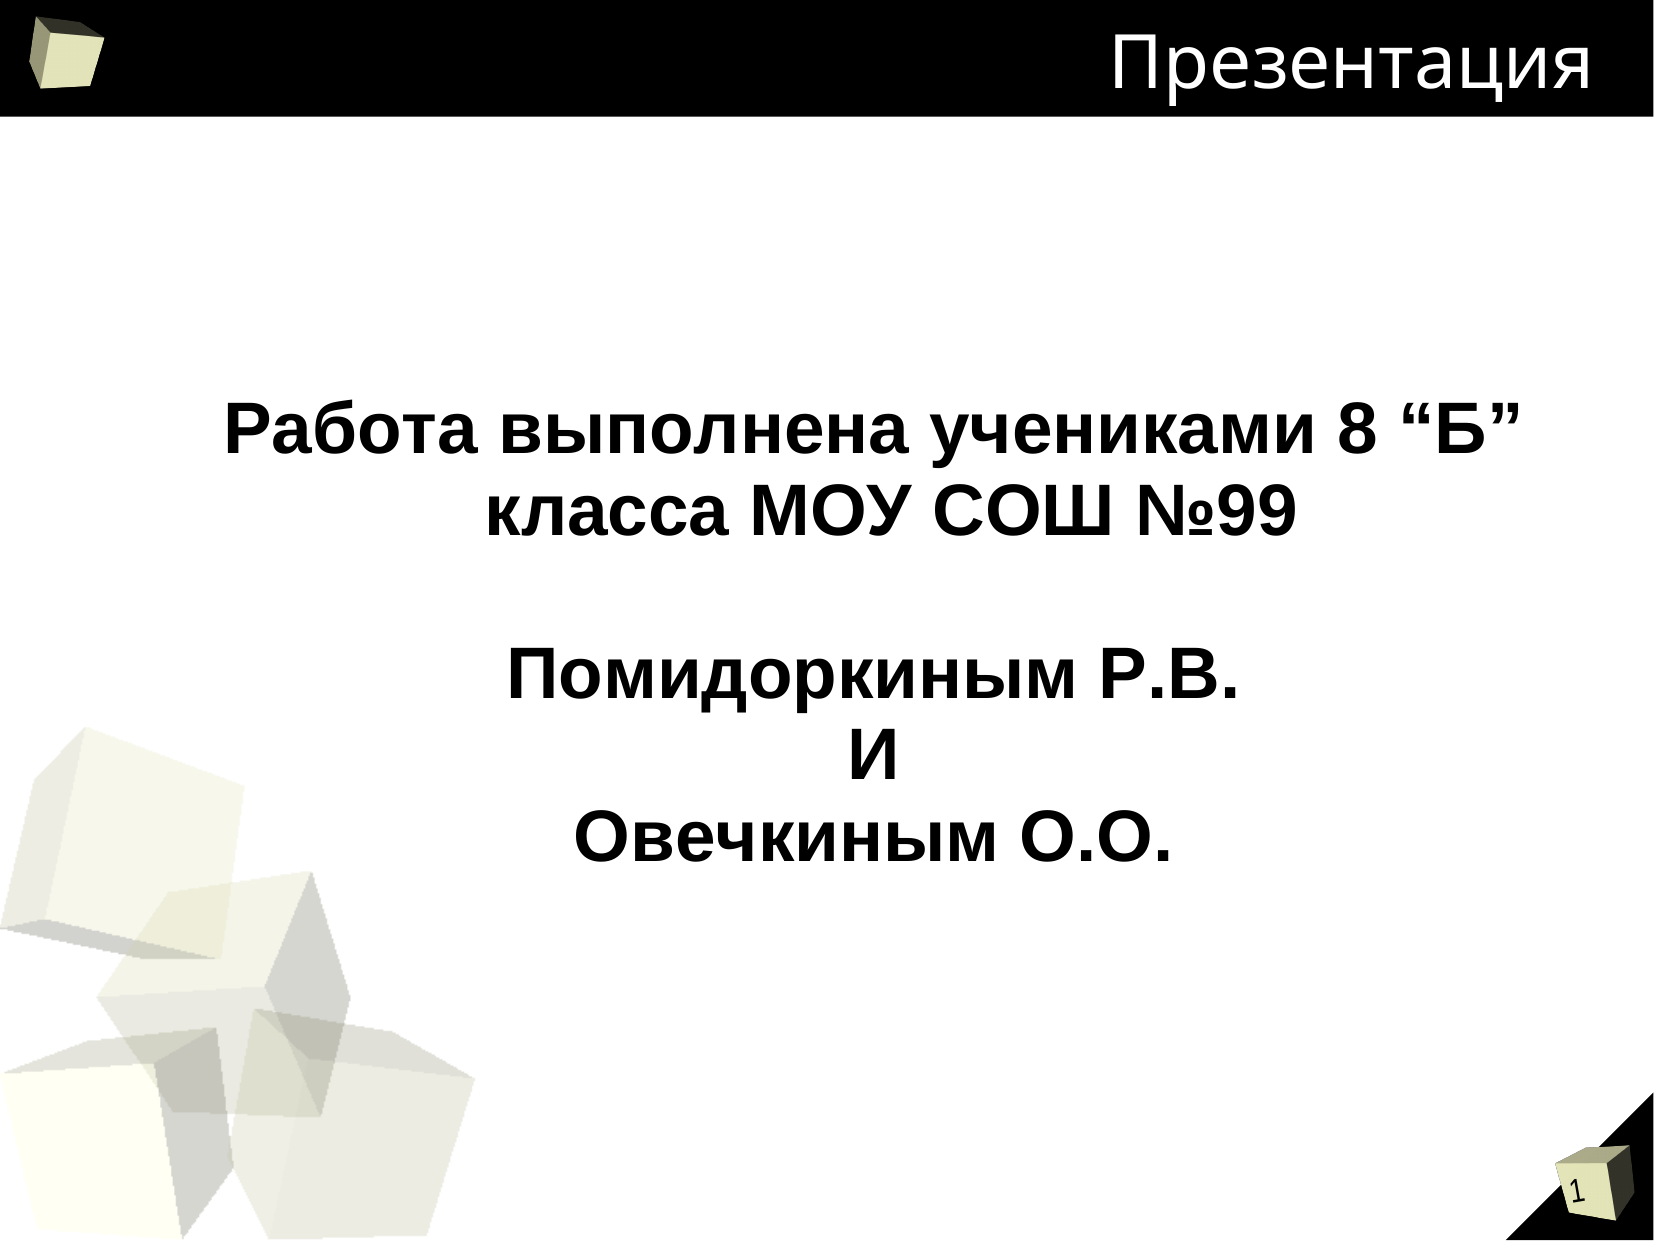

# Презентация
Работа выполнена учениками 8 “Б” класса МОУ СОШ №99
Помидоркиным Р.В.
И
Овечкиным О.О.